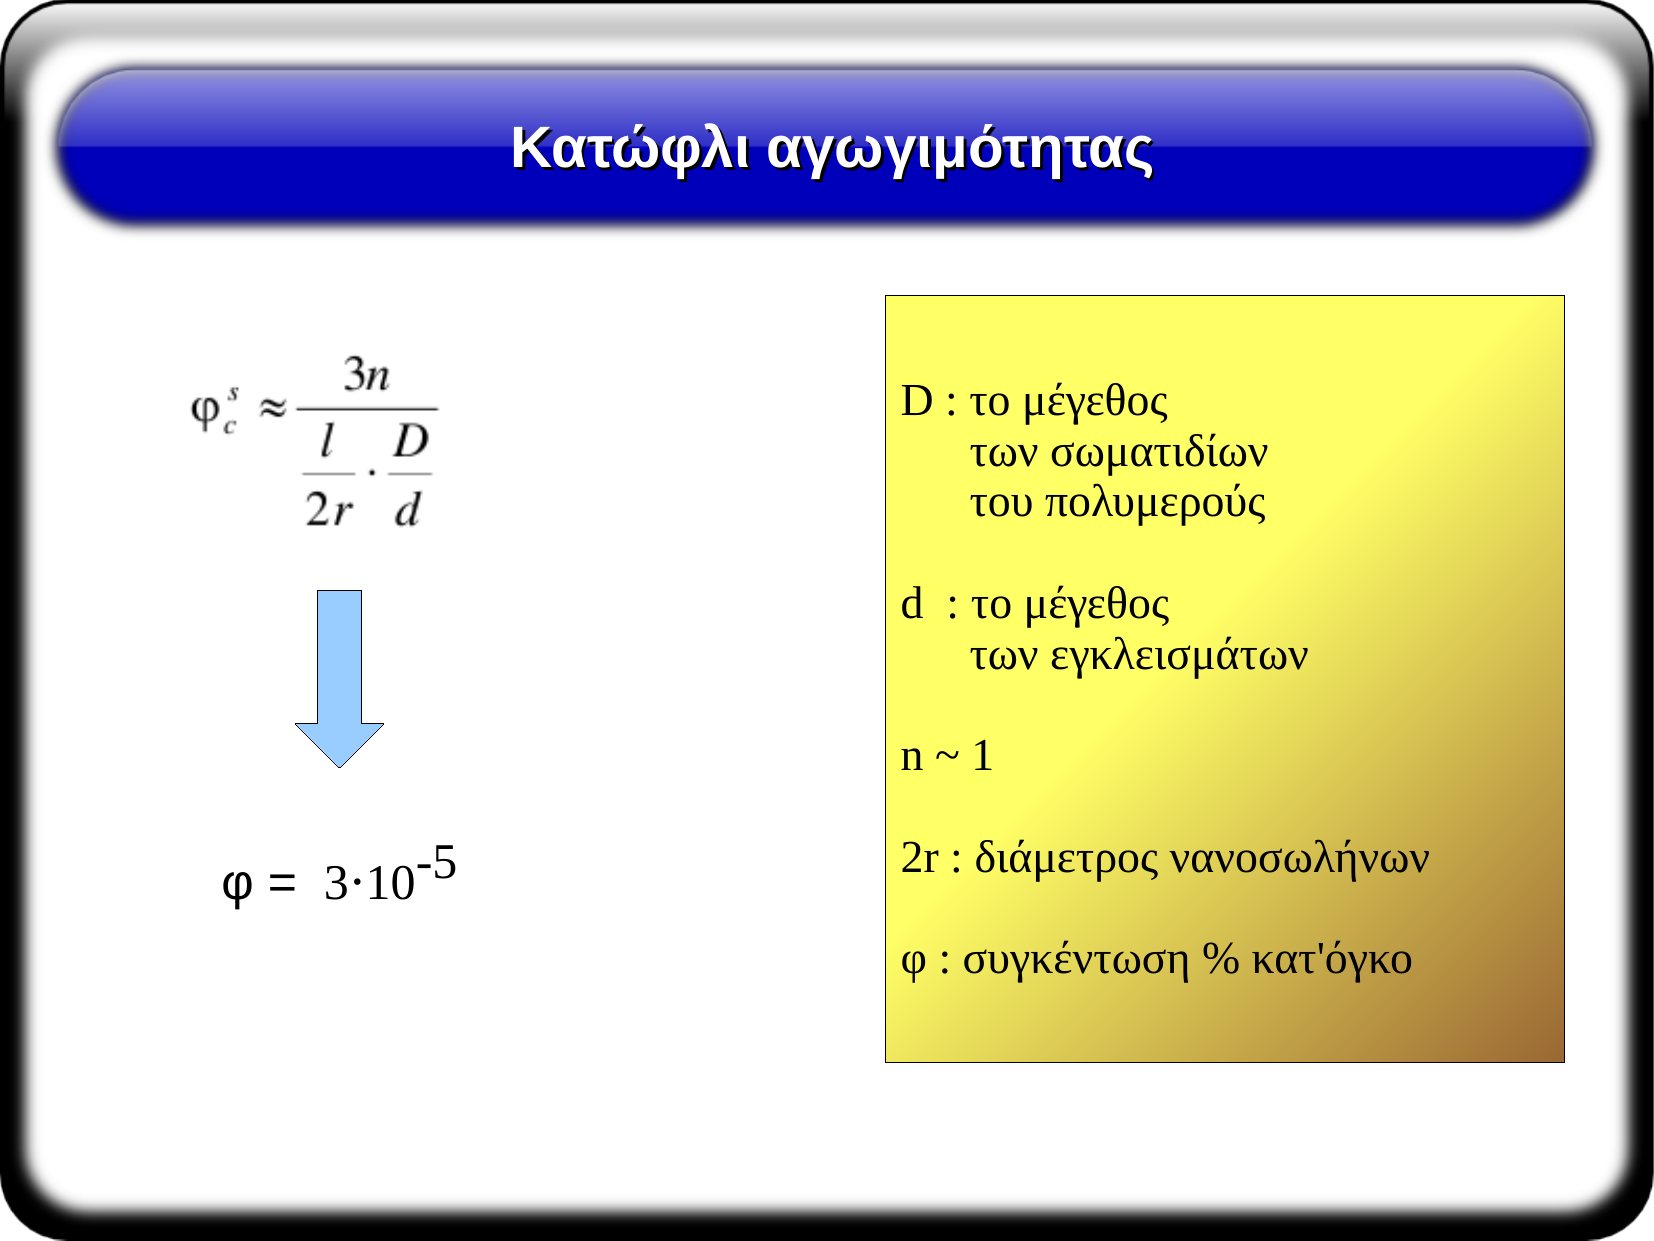

# Κατώφλι αγωγιμότητας
D : το μέγεθος
 των σωματιδίων
 του πολυμερούς
d : το μέγεθος
 των εγκλεισμάτων
n ~ 1
2r : διάμετρος νανοσωλήνων
φ : συγκέντωση % κατ'όγκο
φ = 3⋅10-5